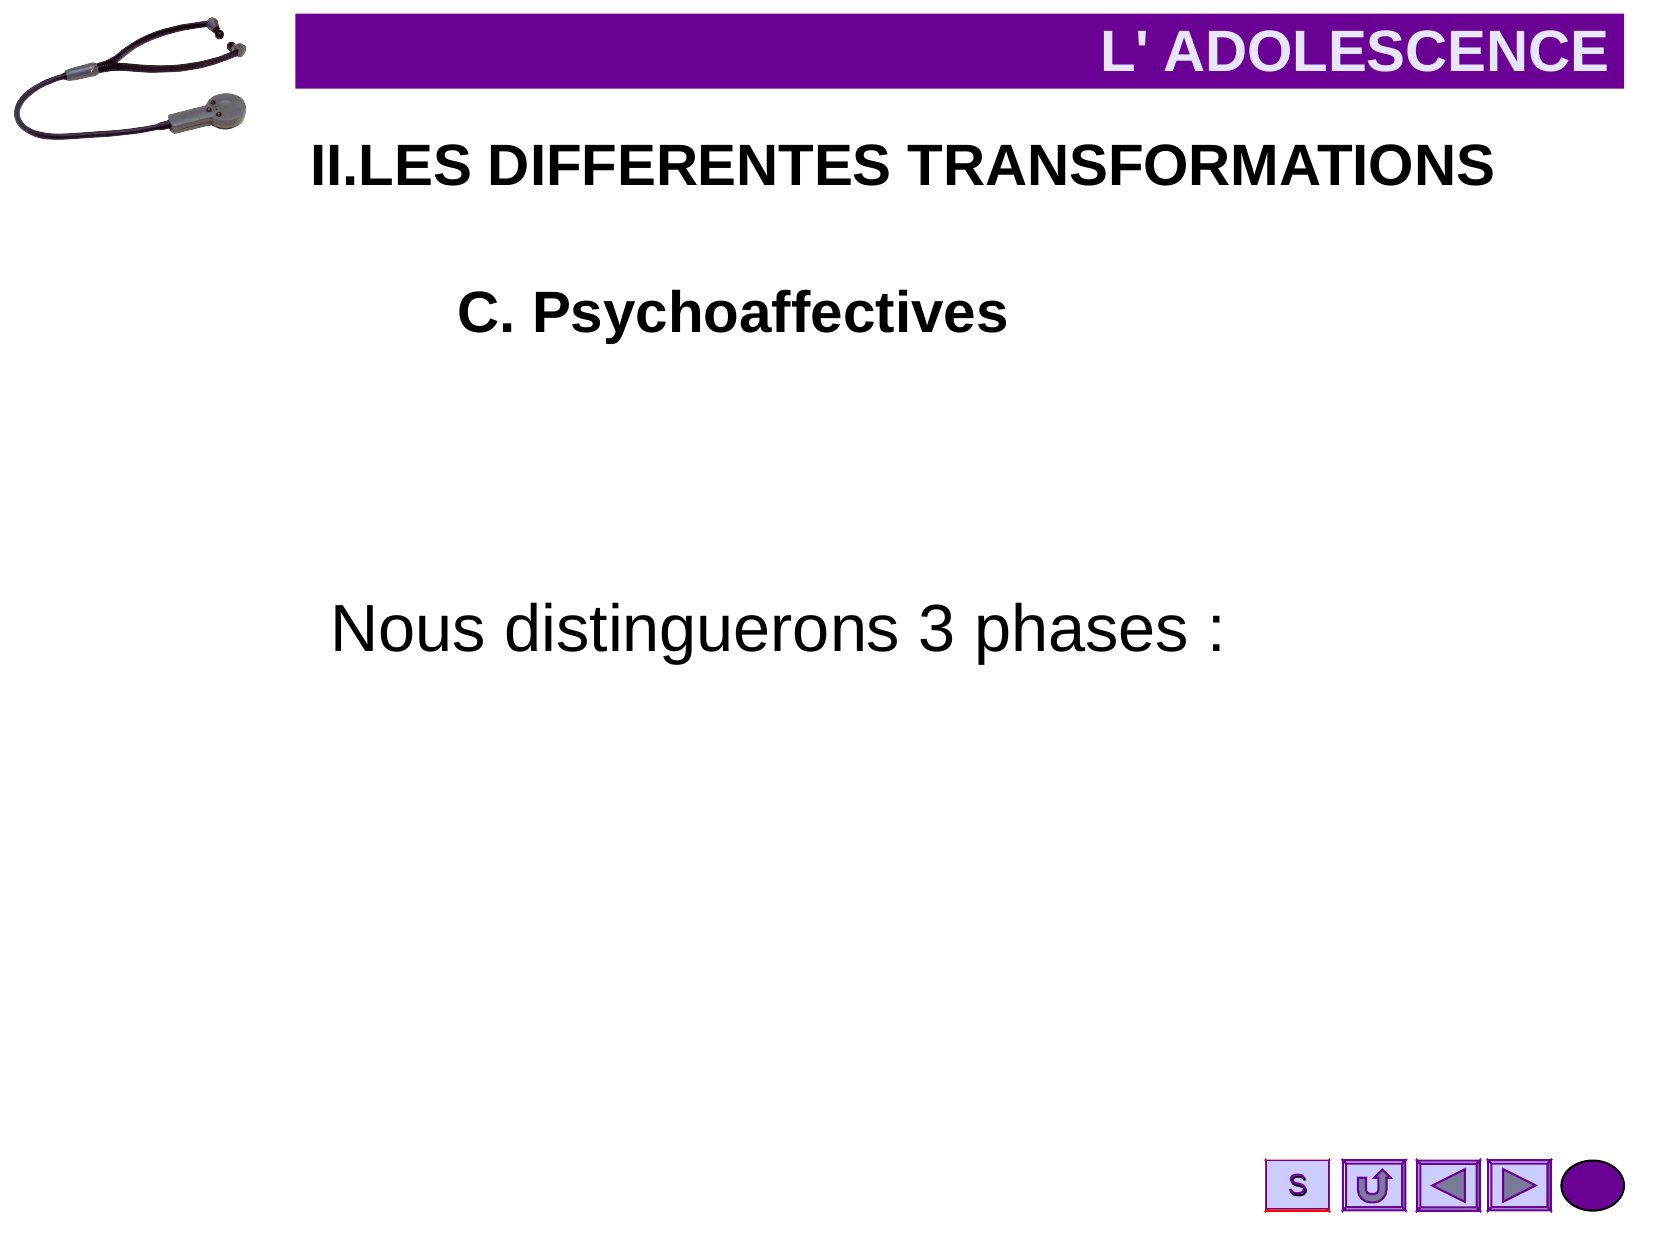

L' ADOLESCENCE
II.LES DIFFERENTES TRANSFORMATIONS
C. Psychoaffectives
Nous distinguerons 3 phases :